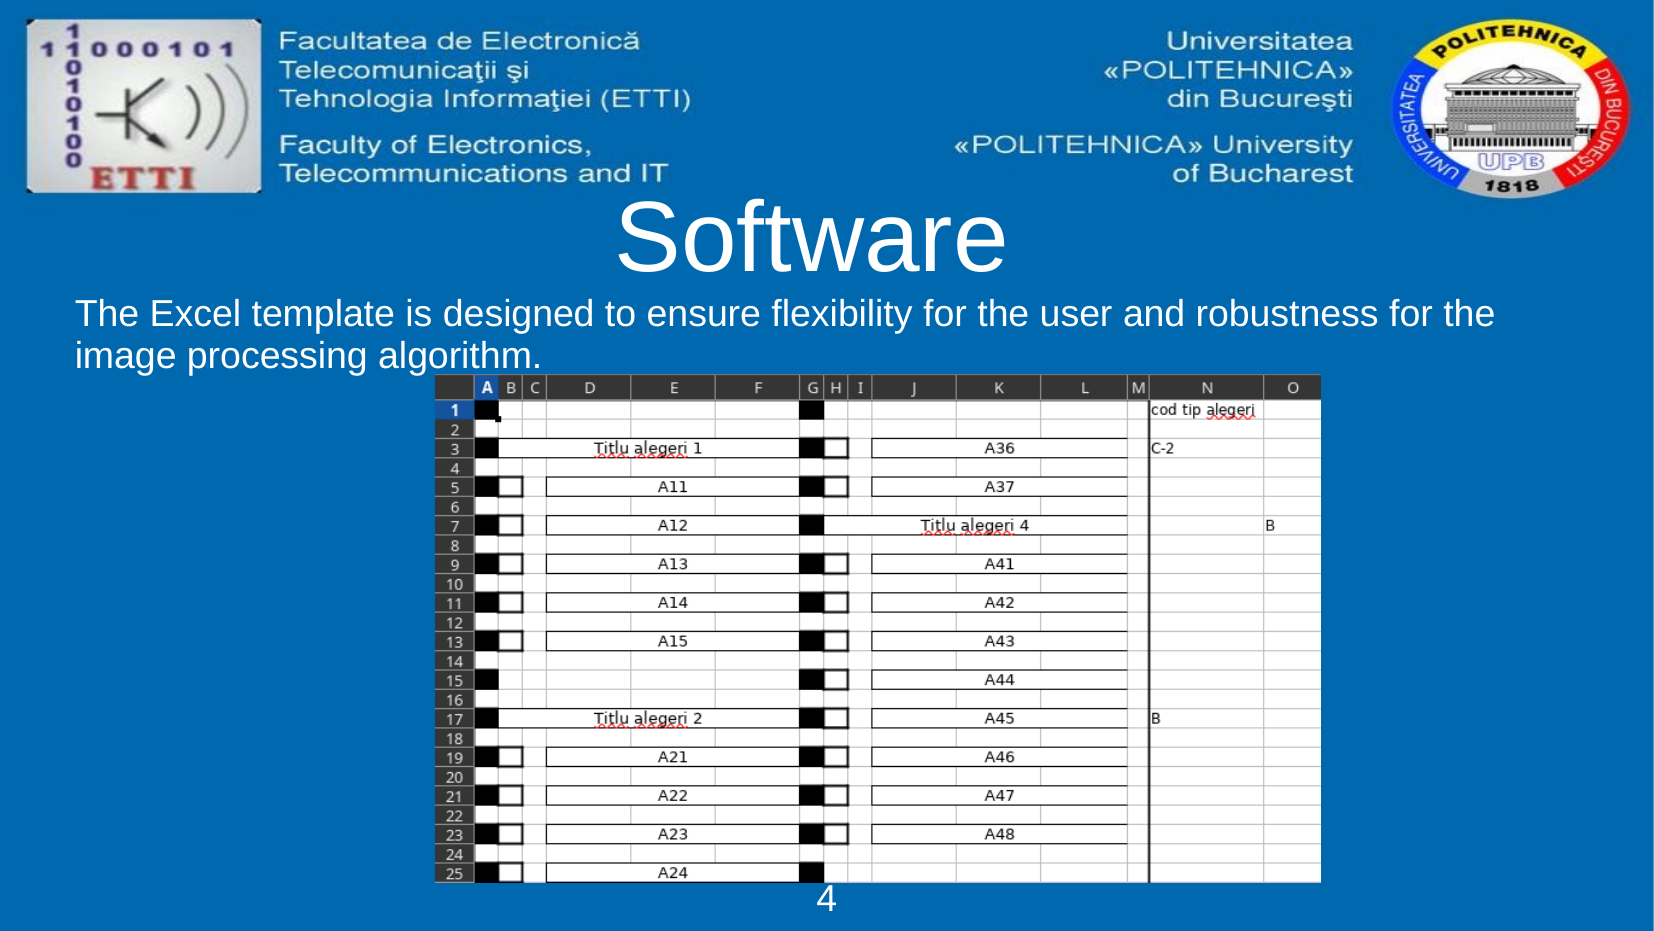

Software
The Excel template is designed to ensure flexibility for the user and robustness for the image processing algorithm.
4